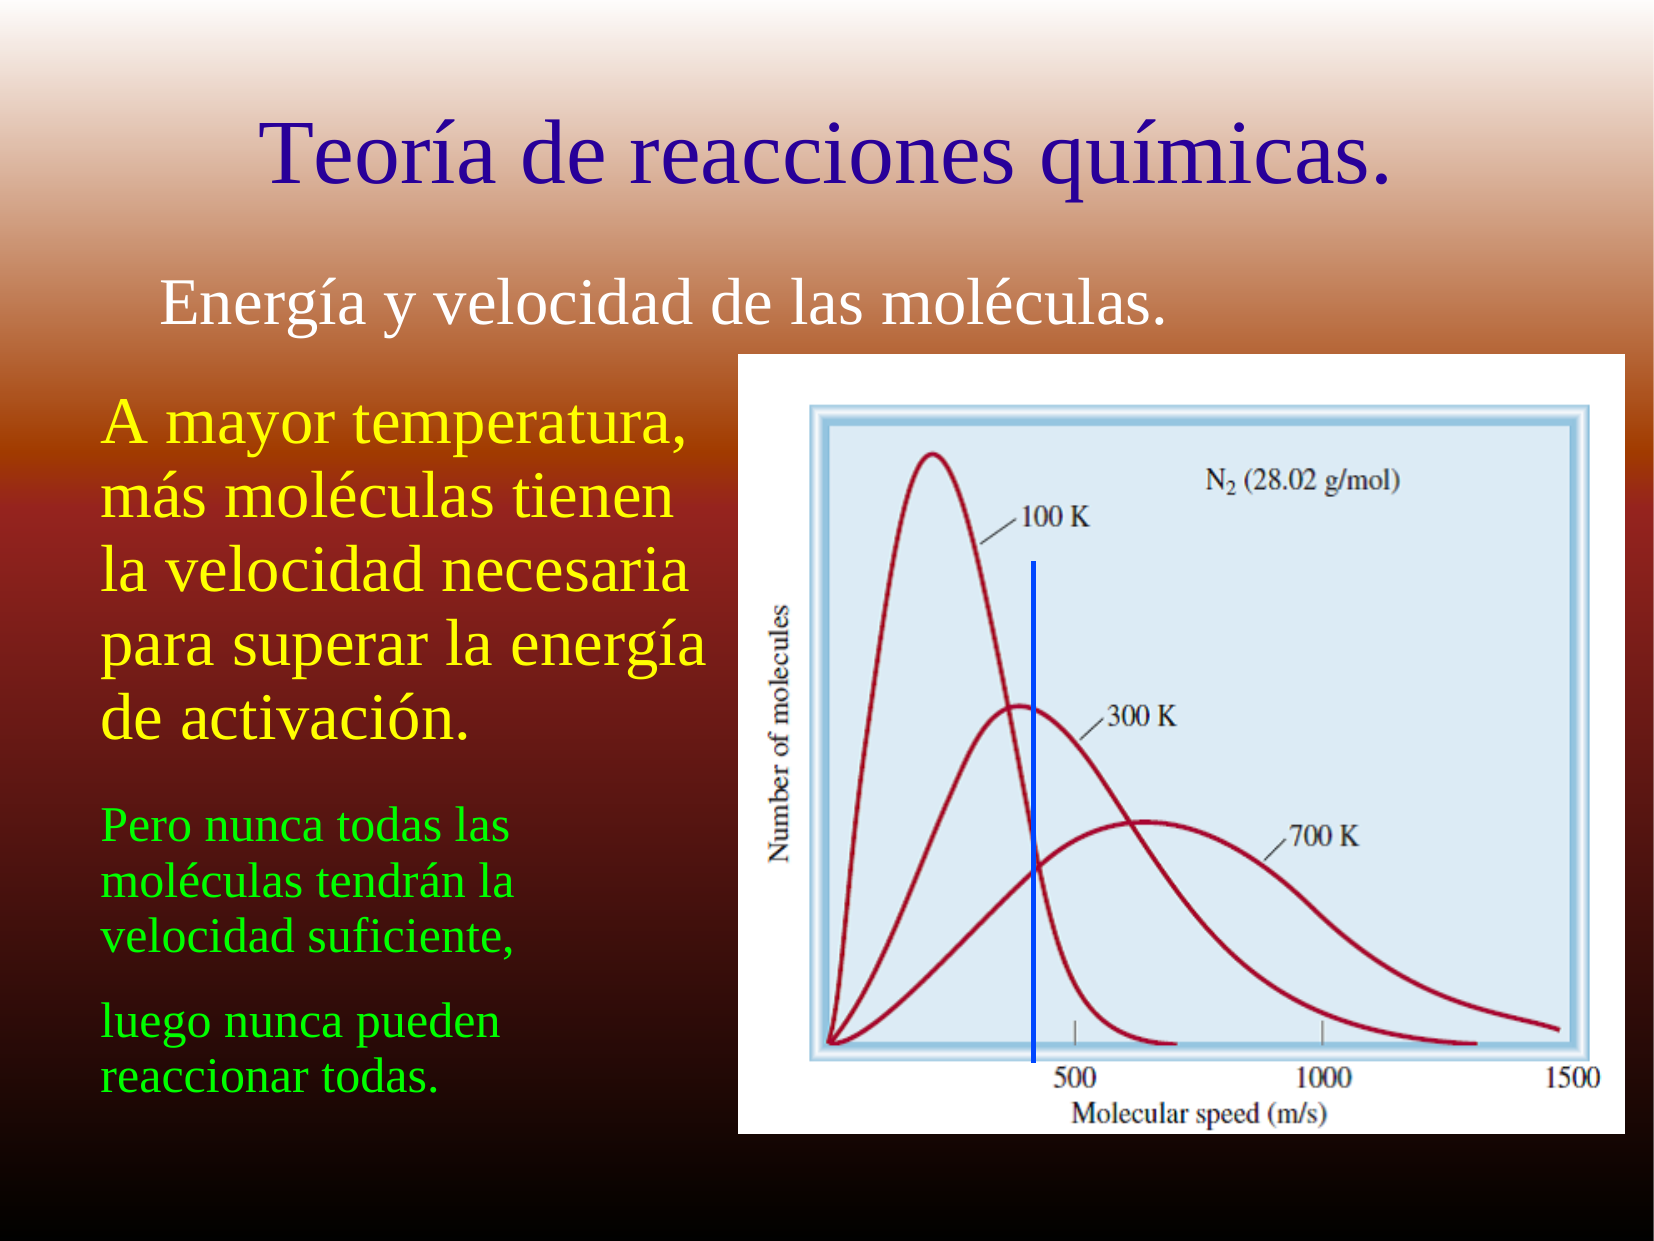

# Teoría de reacciones químicas.
Energía y velocidad de las moléculas.
A mayor temperatura, más moléculas tienen la velocidad necesaria para superar la energía de activación.
Pero nunca todas las moléculas tendrán la velocidad suficiente,
luego nunca pueden reaccionar todas.